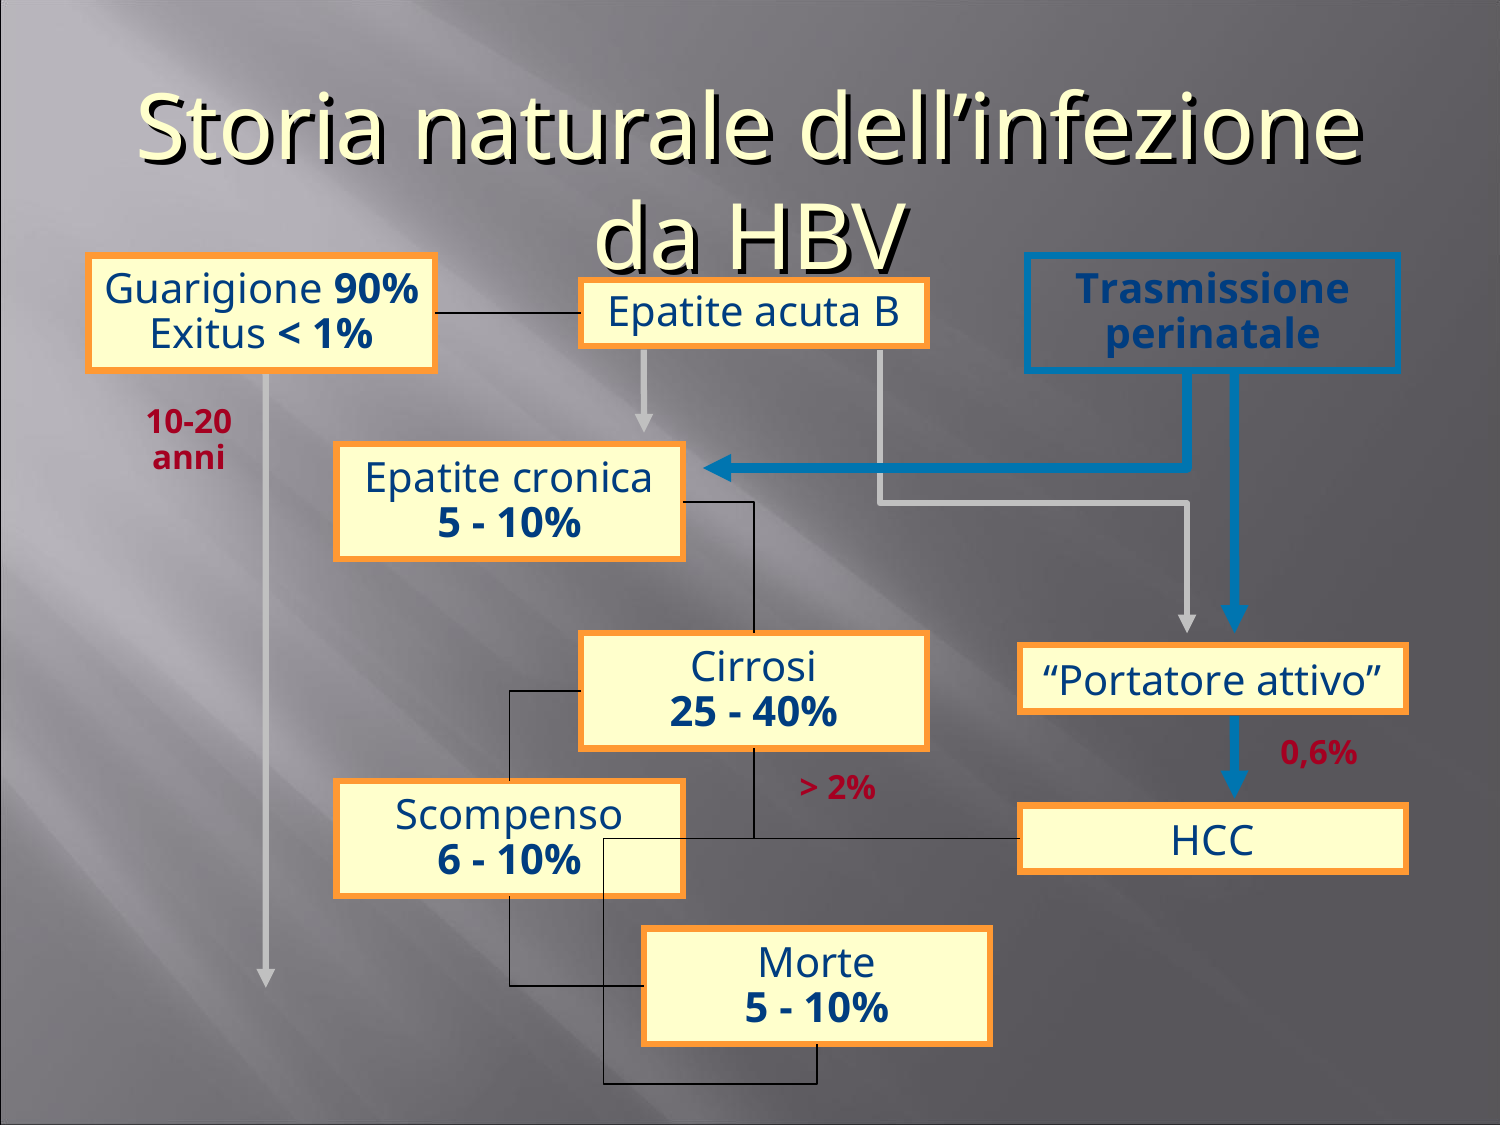

Storia naturale dell’infezione da HBV
Guarigione 90%
Exitus < 1%
Trasmissione
perinatale
Epatite acuta B
10-20
anni
Epatite cronica
5 - 10%
Cirrosi
25 - 40%
“Portatore attivo”
0,6%
> 2%
Scompenso
6 - 10%
HCC
Morte
5 - 10%